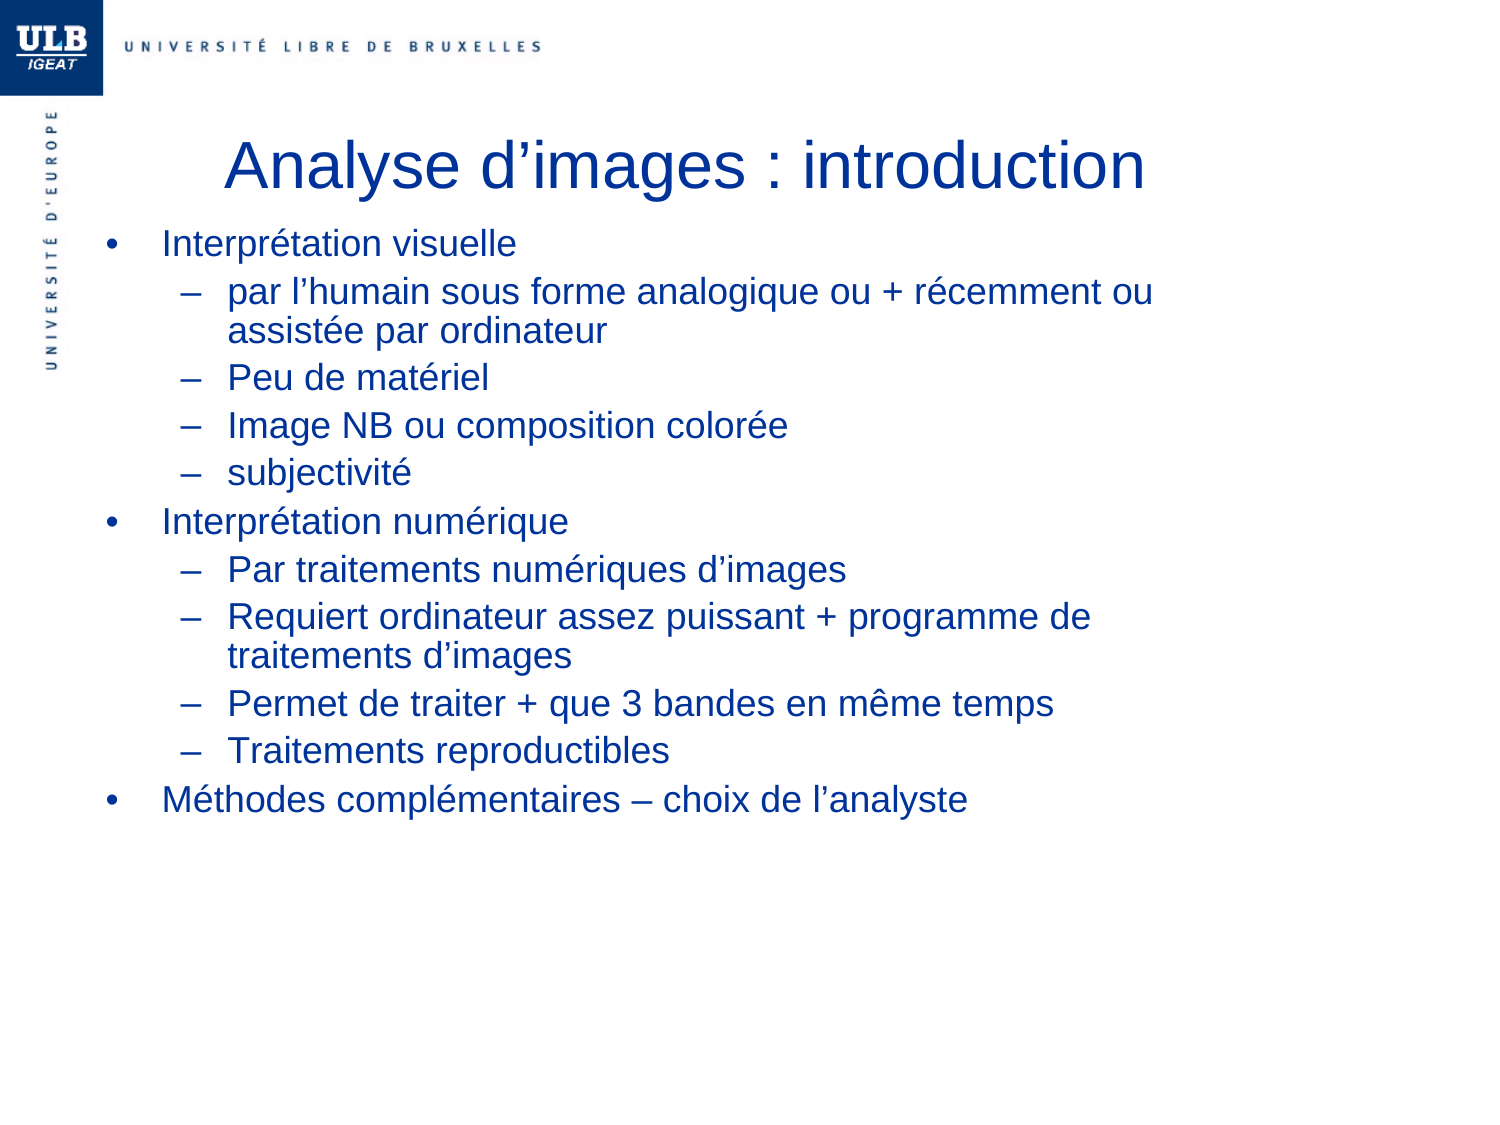

# Analyse d’images : introduction
Interprétation visuelle
par l’humain sous forme analogique ou + récemment ou assistée par ordinateur
Peu de matériel
Image NB ou composition colorée
subjectivité
Interprétation numérique
Par traitements numériques d’images
Requiert ordinateur assez puissant + programme de traitements d’images
Permet de traiter + que 3 bandes en même temps
Traitements reproductibles
Méthodes complémentaires – choix de l’analyste